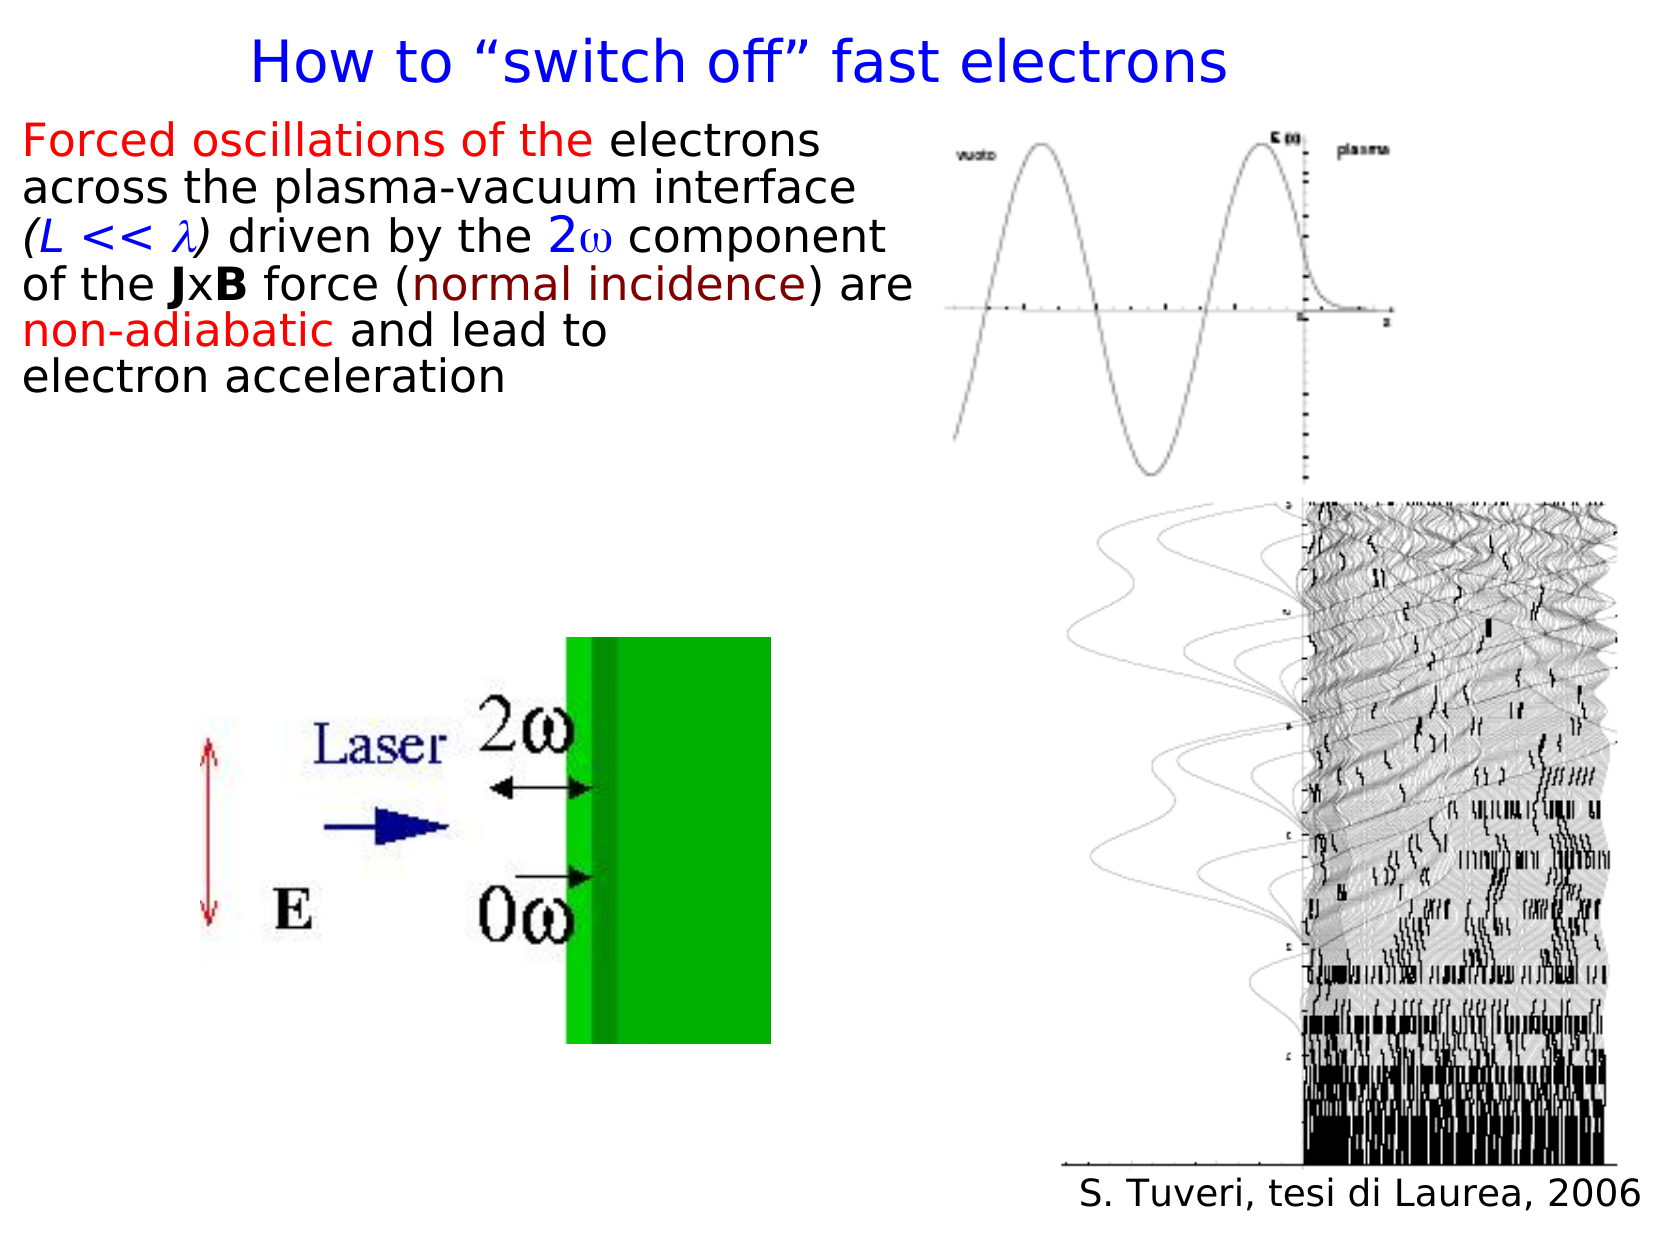

How to “switch off” fast electrons
Forced oscillations of the electrons
across the plasma-vacuum interface
(L << l) driven by the 2w component
of the JxB force (normal incidence) are
non-adiabatic and lead to
electron acceleration
 S. Tuveri, tesi di Laurea, 2006